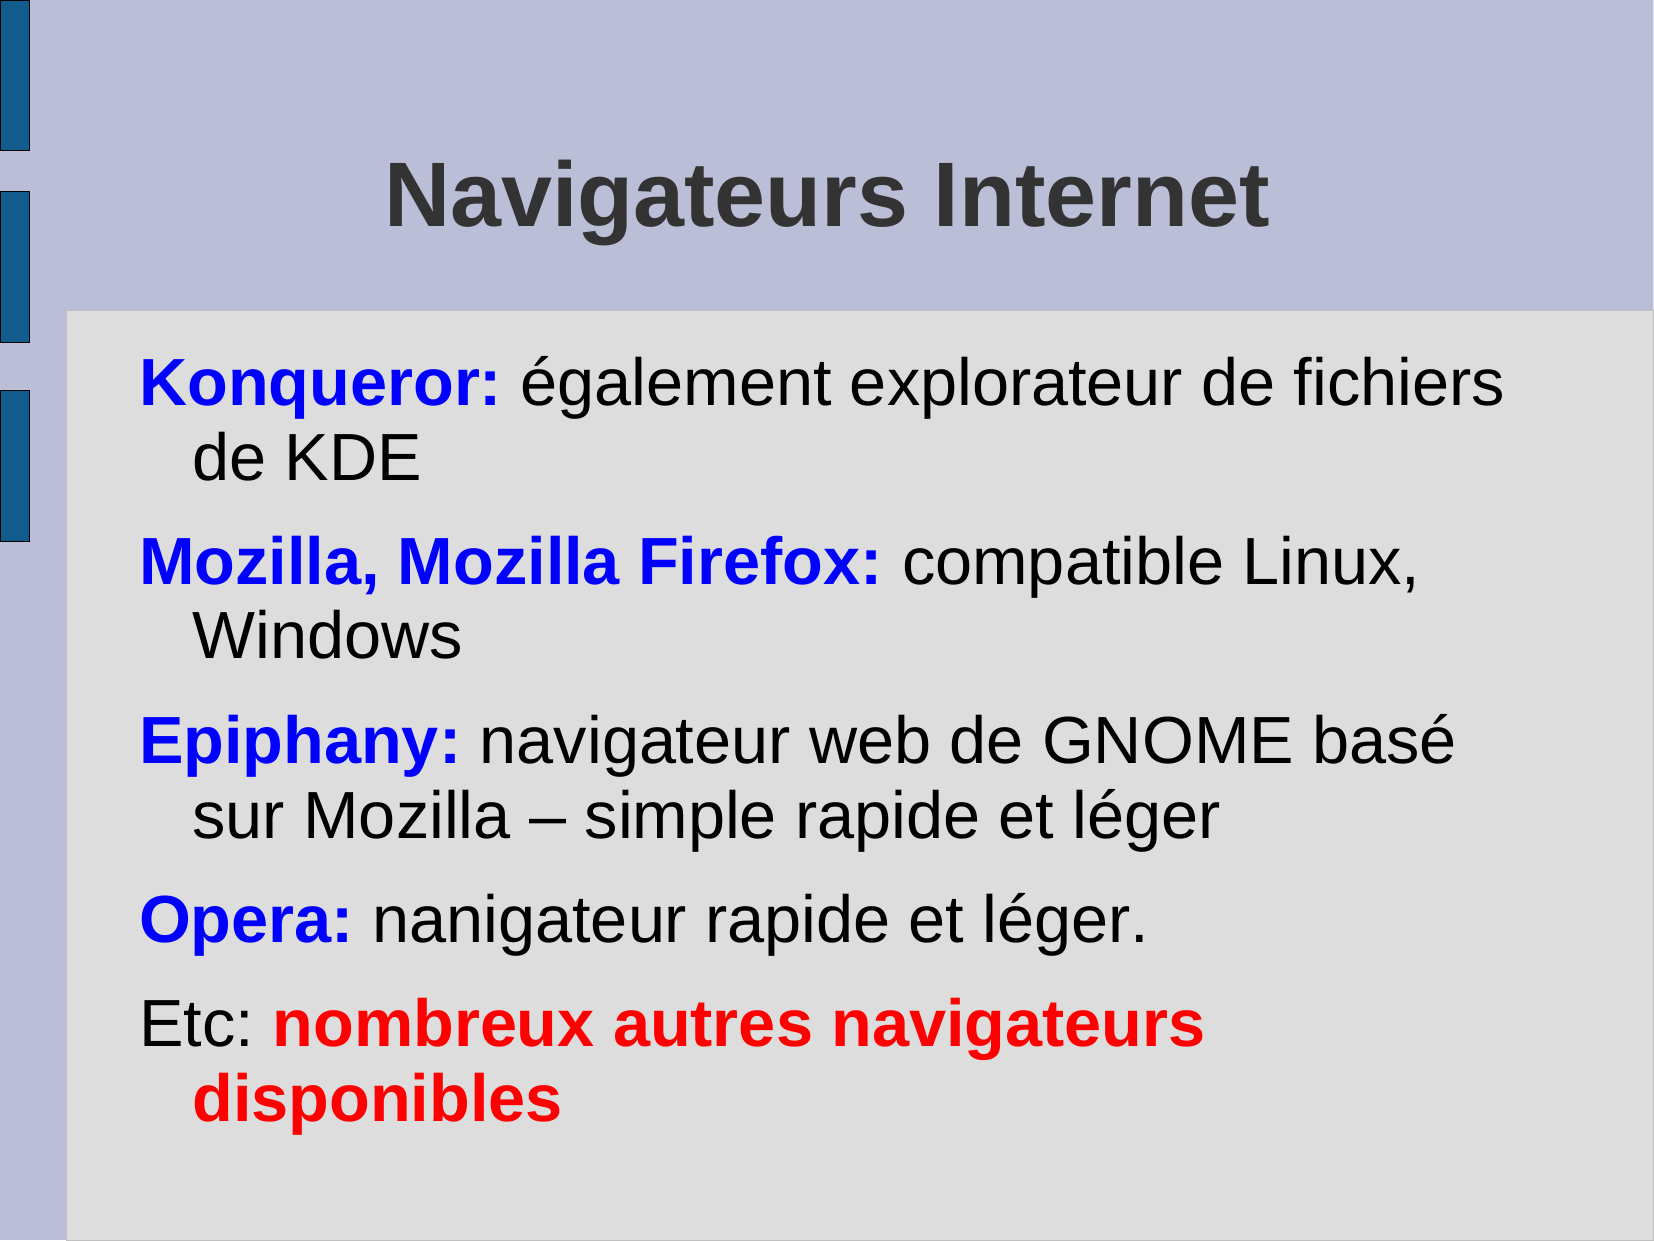

# Navigateurs Internet
Konqueror: également explorateur de fichiers de KDE
Mozilla, Mozilla Firefox: compatible Linux, Windows
Epiphany: navigateur web de GNOME basé sur Mozilla – simple rapide et léger
Opera: nanigateur rapide et léger.
Etc: nombreux autres navigateurs disponibles